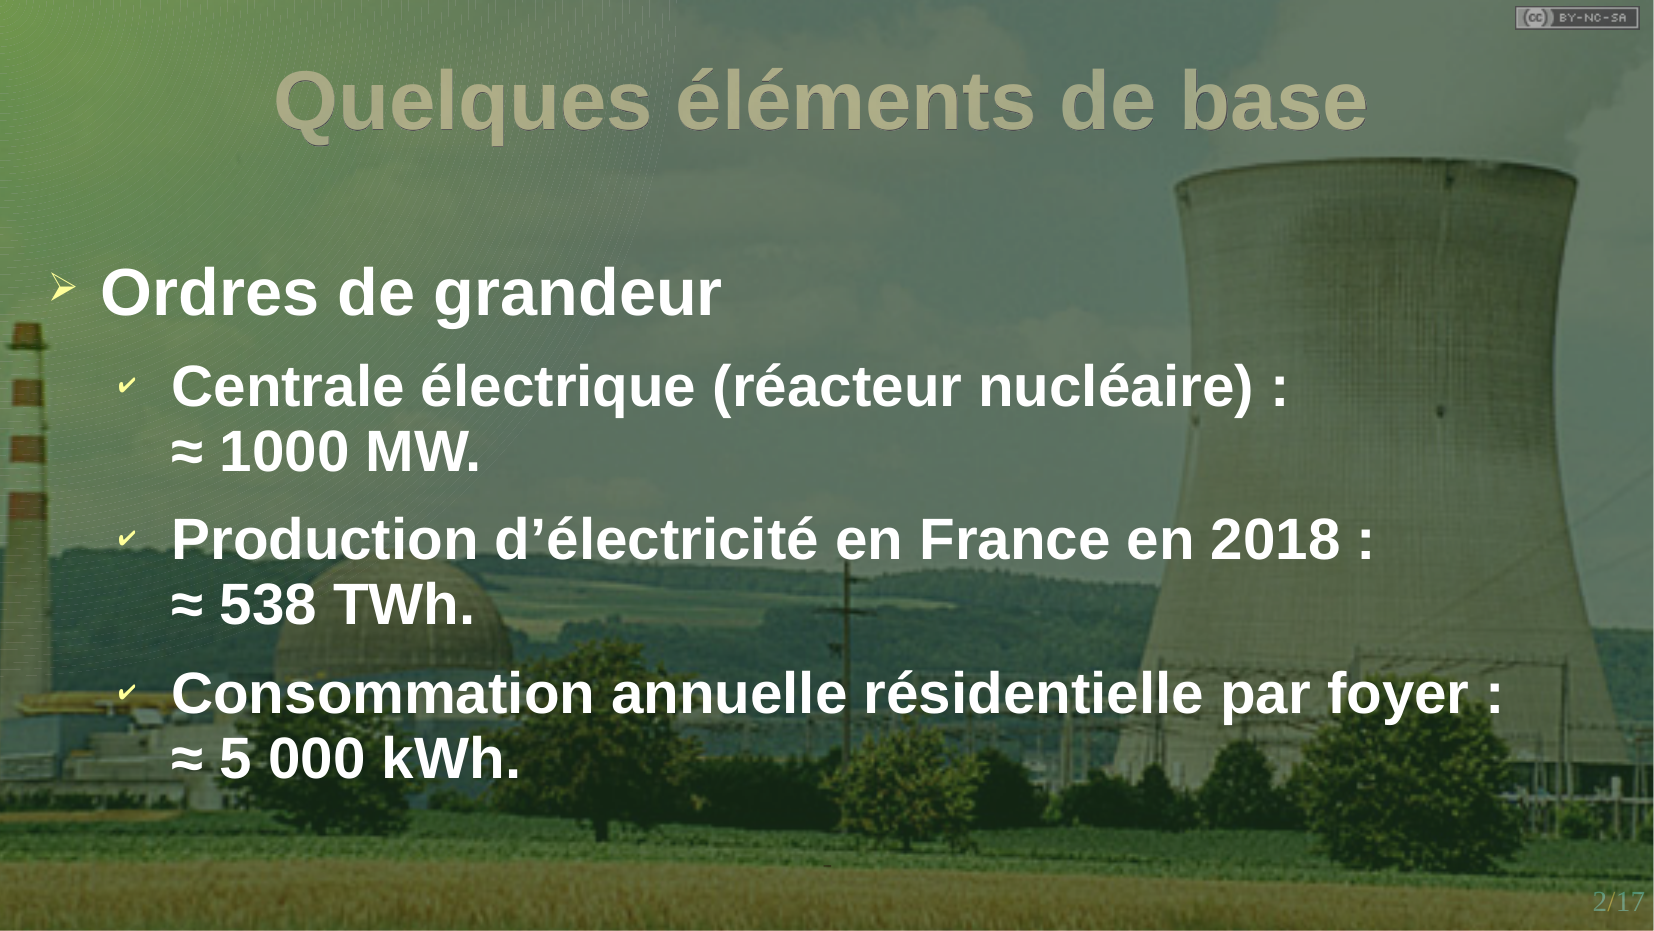

# Quelques éléments de base
Ordres de grandeur
Centrale électrique (réacteur nucléaire) :
≈ 1000 MW.
Production d’électricité en France en 2018 :
≈ 538 TWh.
Consommation annuelle résidentielle par foyer :
≈ 5 000 kWh.
-
2